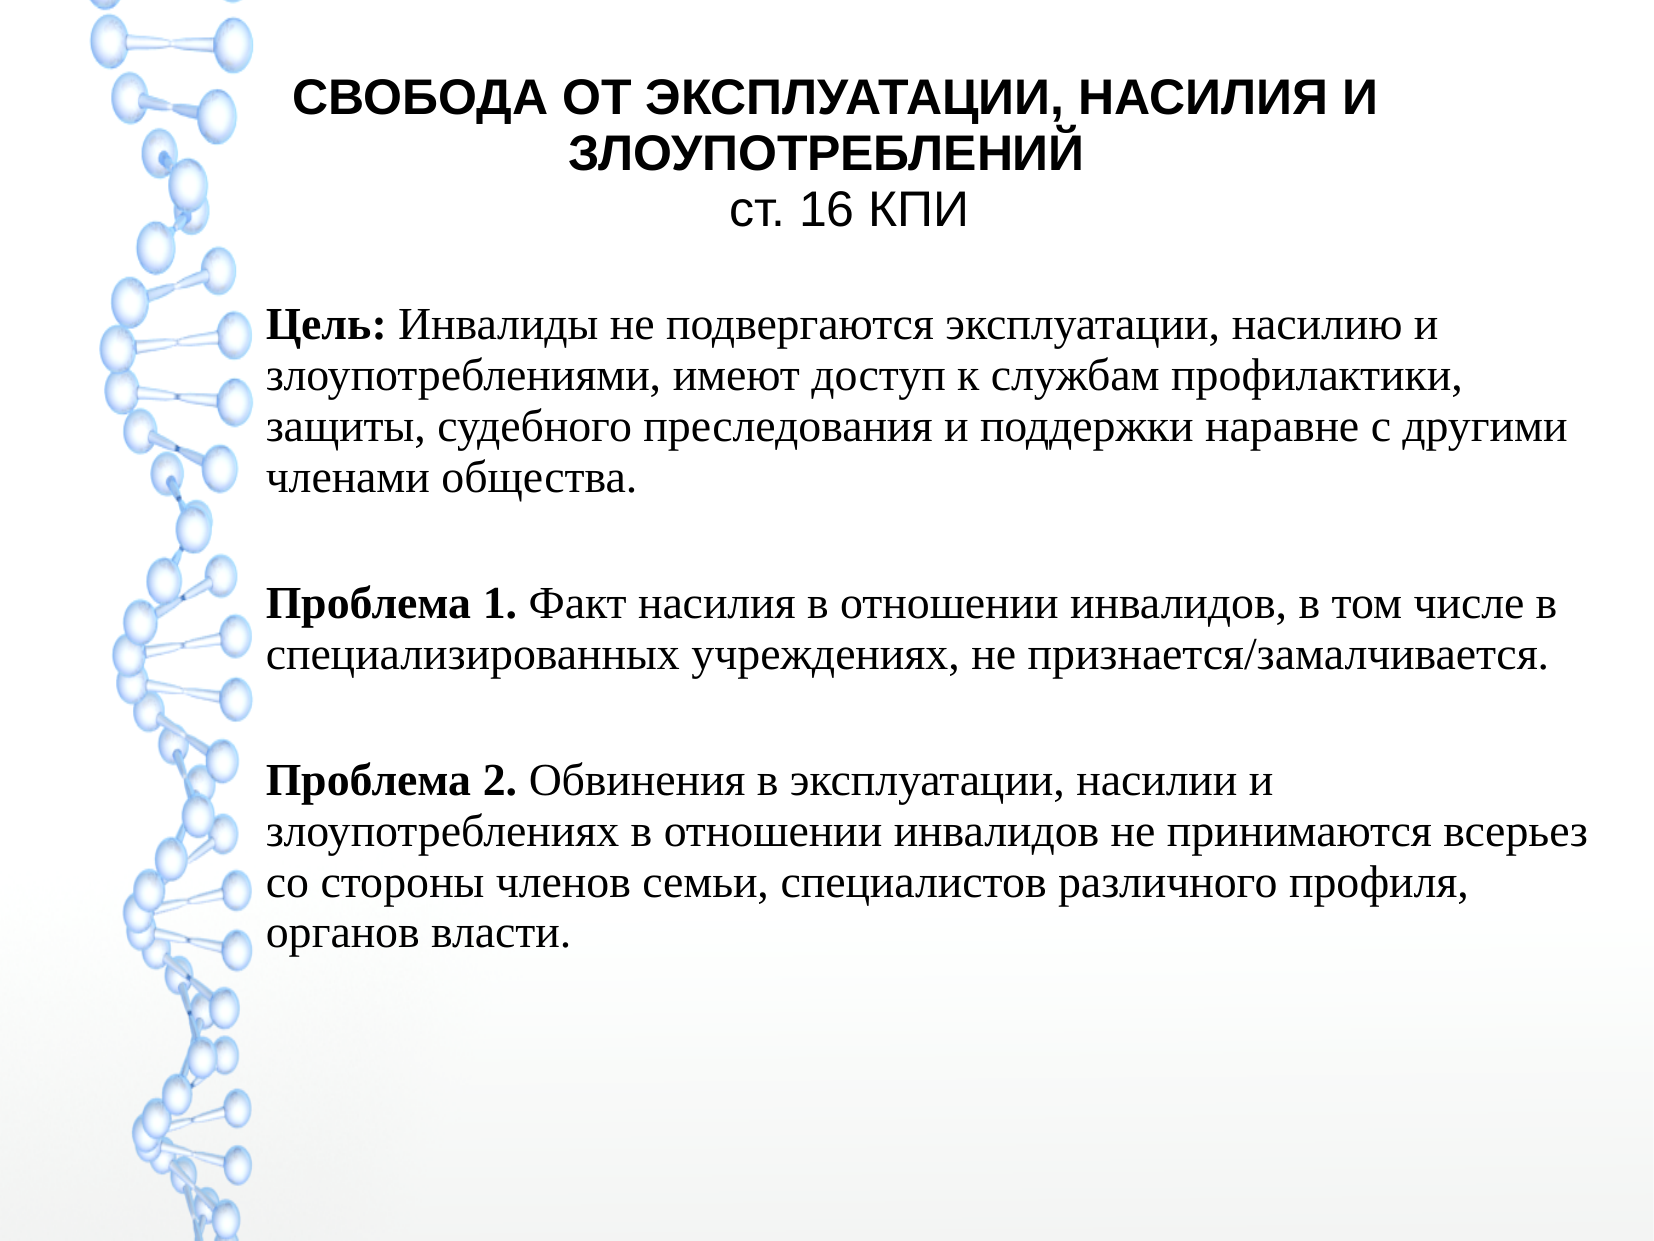

# СВОБОДА ОТ ЭКСПЛУАТАЦИИ, НАСИЛИЯ И ЗЛОУПОТРЕБЛЕНИЙ ст. 16 КПИ
Цель: Инвалиды не подвергаются эксплуатации, насилию и злоупотреблениями, имеют доступ к службам профилактики, защиты, судебного преследования и поддержки наравне с другими членами общества.
Проблема 1. Факт насилия в отношении инвалидов, в том числе в специализированных учреждениях, не признается/замалчивается.
Проблема 2. Обвинения в эксплуатации, насилии и злоупотреблениях в отношении инвалидов не принимаются всерьез со стороны членов семьи, специалистов различного профиля, органов власти.